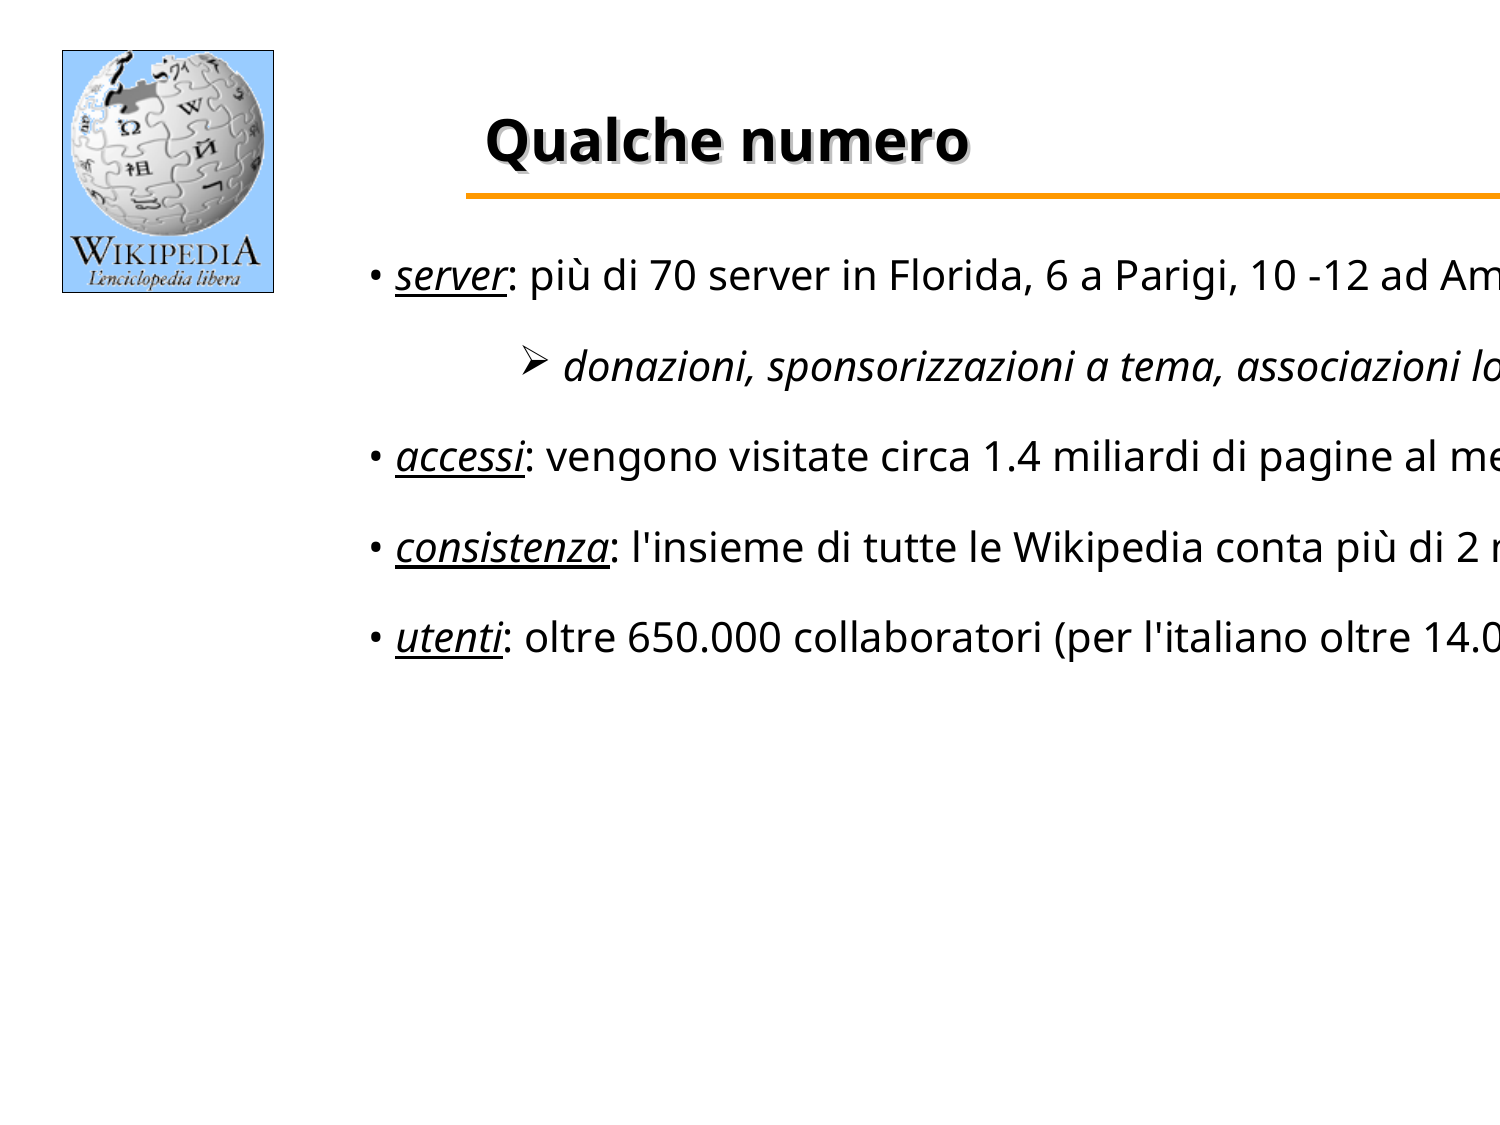

Qualche numero
 server: più di 70 server in Florida, 6 a Parigi, 10 -12 ad Amsterdam e altri 26 previsti nel prossimo futuro
 donazioni, sponsorizzazioni a tema, associazioni locali
 accessi: vengono visitate circa 1.4 miliardi di pagine al mese
 consistenza: l'insieme di tutte le Wikipedia conta più di 2 milioni di articoli (per l’italiano oltre 118.000)
 utenti: oltre 650.000 collaboratori (per l'italiano oltre 14.000)